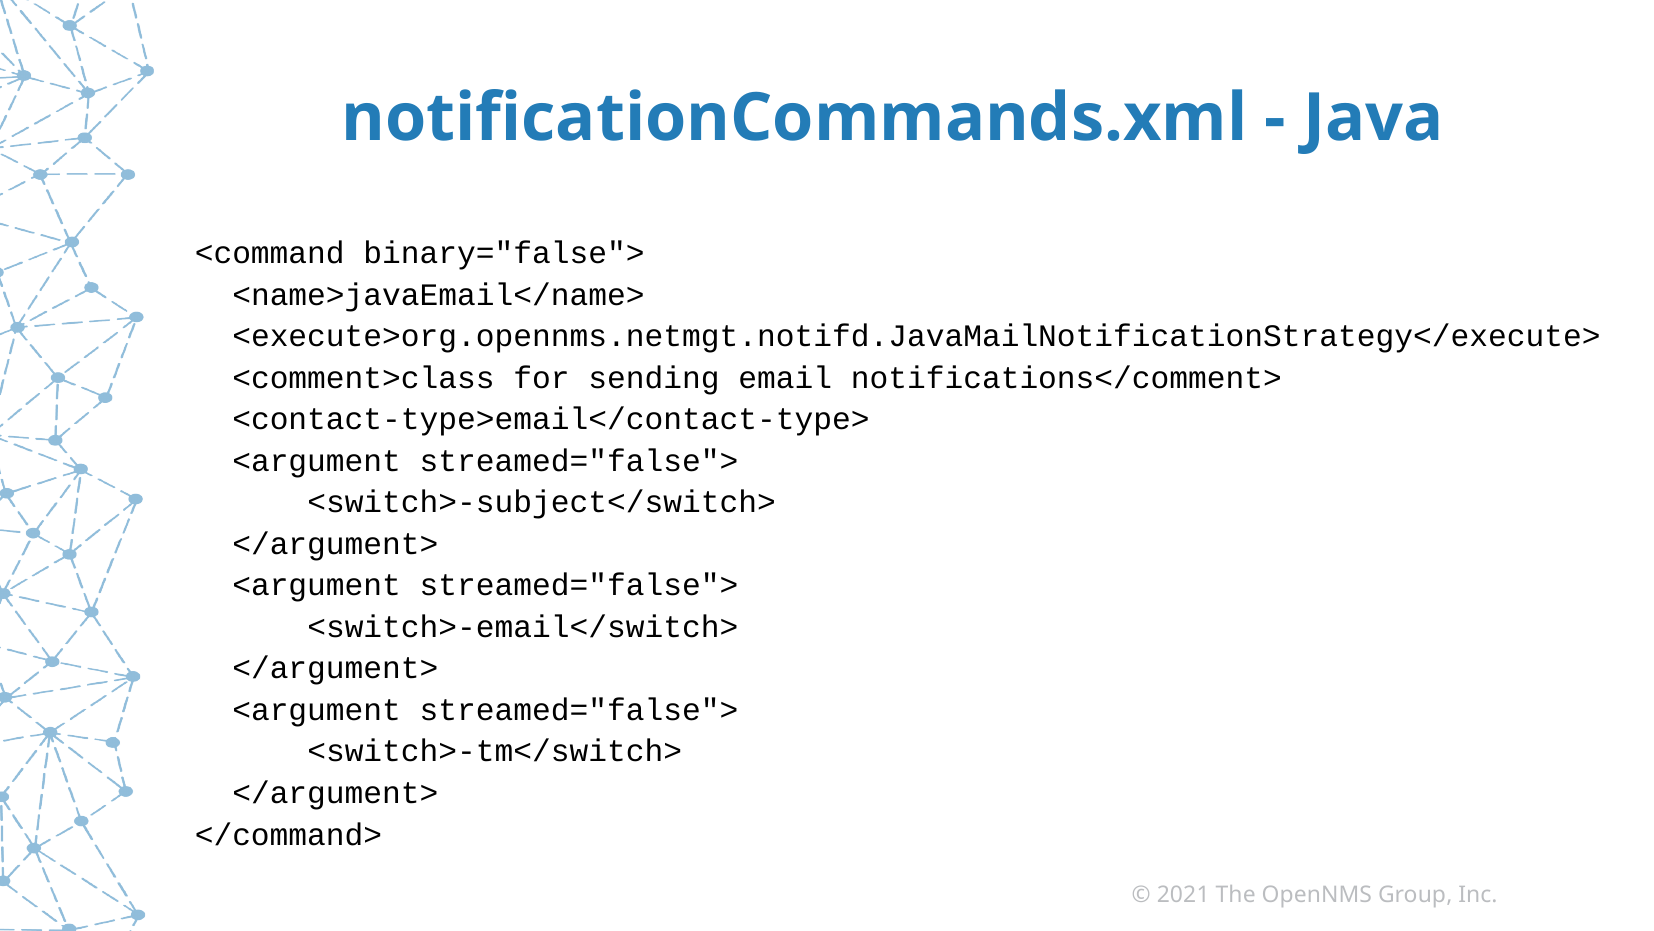

# notificationCommands.xml - Java
<command binary="false">
 <name>javaEmail</name>
 <execute>org.opennms.netmgt.notifd.JavaMailNotificationStrategy</execute>
 <comment>class for sending email notifications</comment>
 <contact-type>email</contact-type>
 <argument streamed="false">
 <switch>-subject</switch>
 </argument>
 <argument streamed="false">
 <switch>-email</switch>
 </argument>
 <argument streamed="false">
 <switch>-tm</switch>
 </argument>
</command>